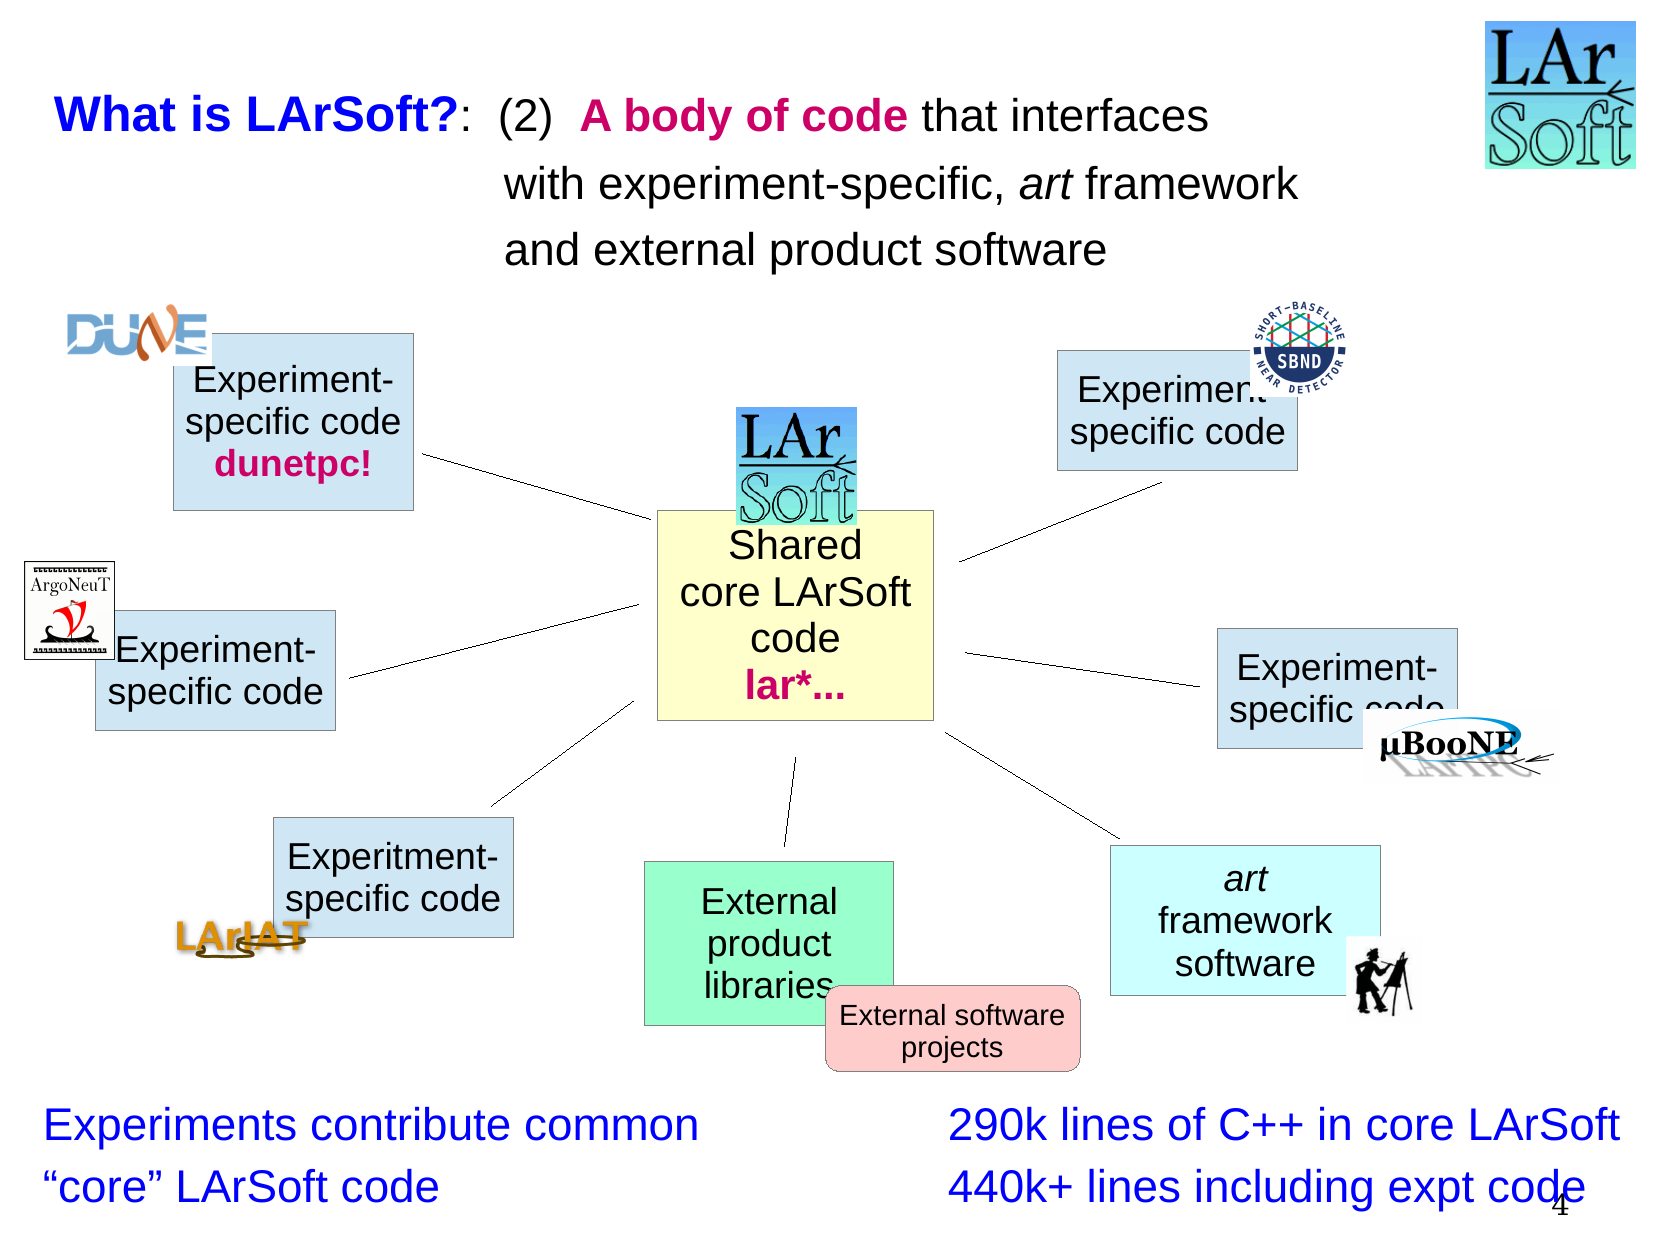

What is LArSoft?: (2) A body of code that interfaces 					 	with experiment-specific, art framework 						and external product software
Experiment-
specific code
dunetpc!
Experiment-
specific code
Shared
core LArSoft
code
lar*...
Experiment-
specific code
Experiment-
specific code
Experitment-
specific code
art
framework
software
External
product
libraries
External software
projects
290k lines of C++ in core LArSoft
440k+ lines including expt code
Experiments contribute common “core” LArSoft code
4